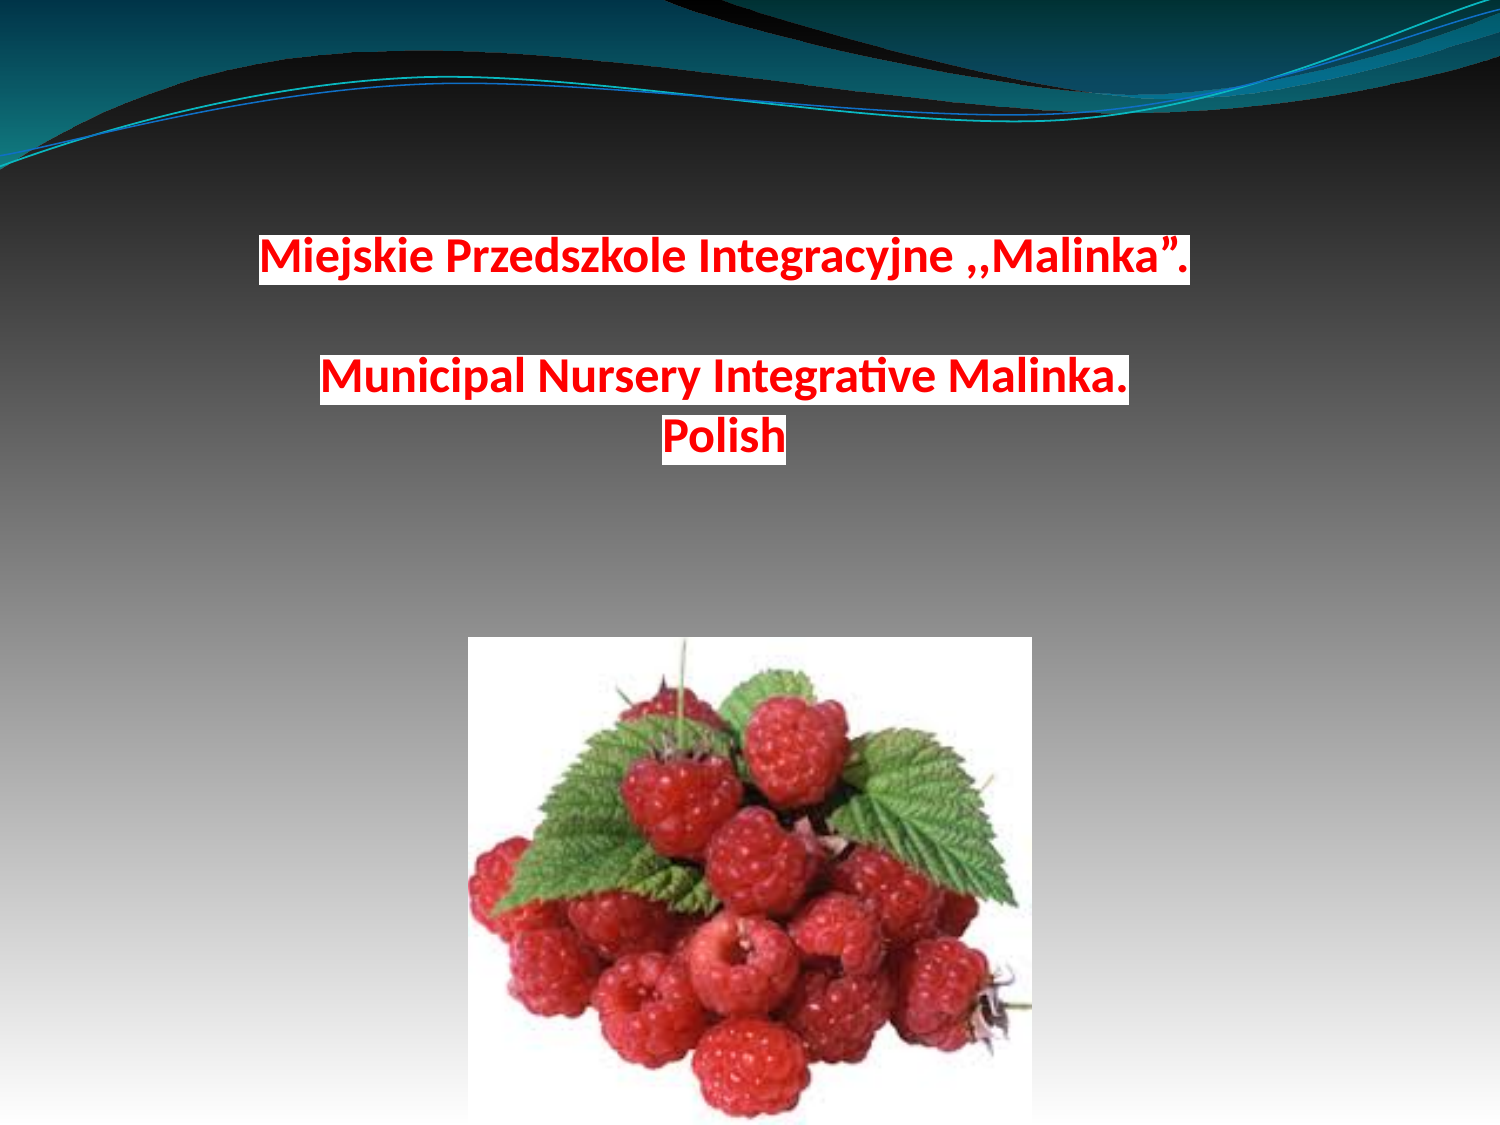

# Miejskie Przedszkole Integracyjne ,,Malinka”. Municipal Nursery Integrative Malinka. Polish